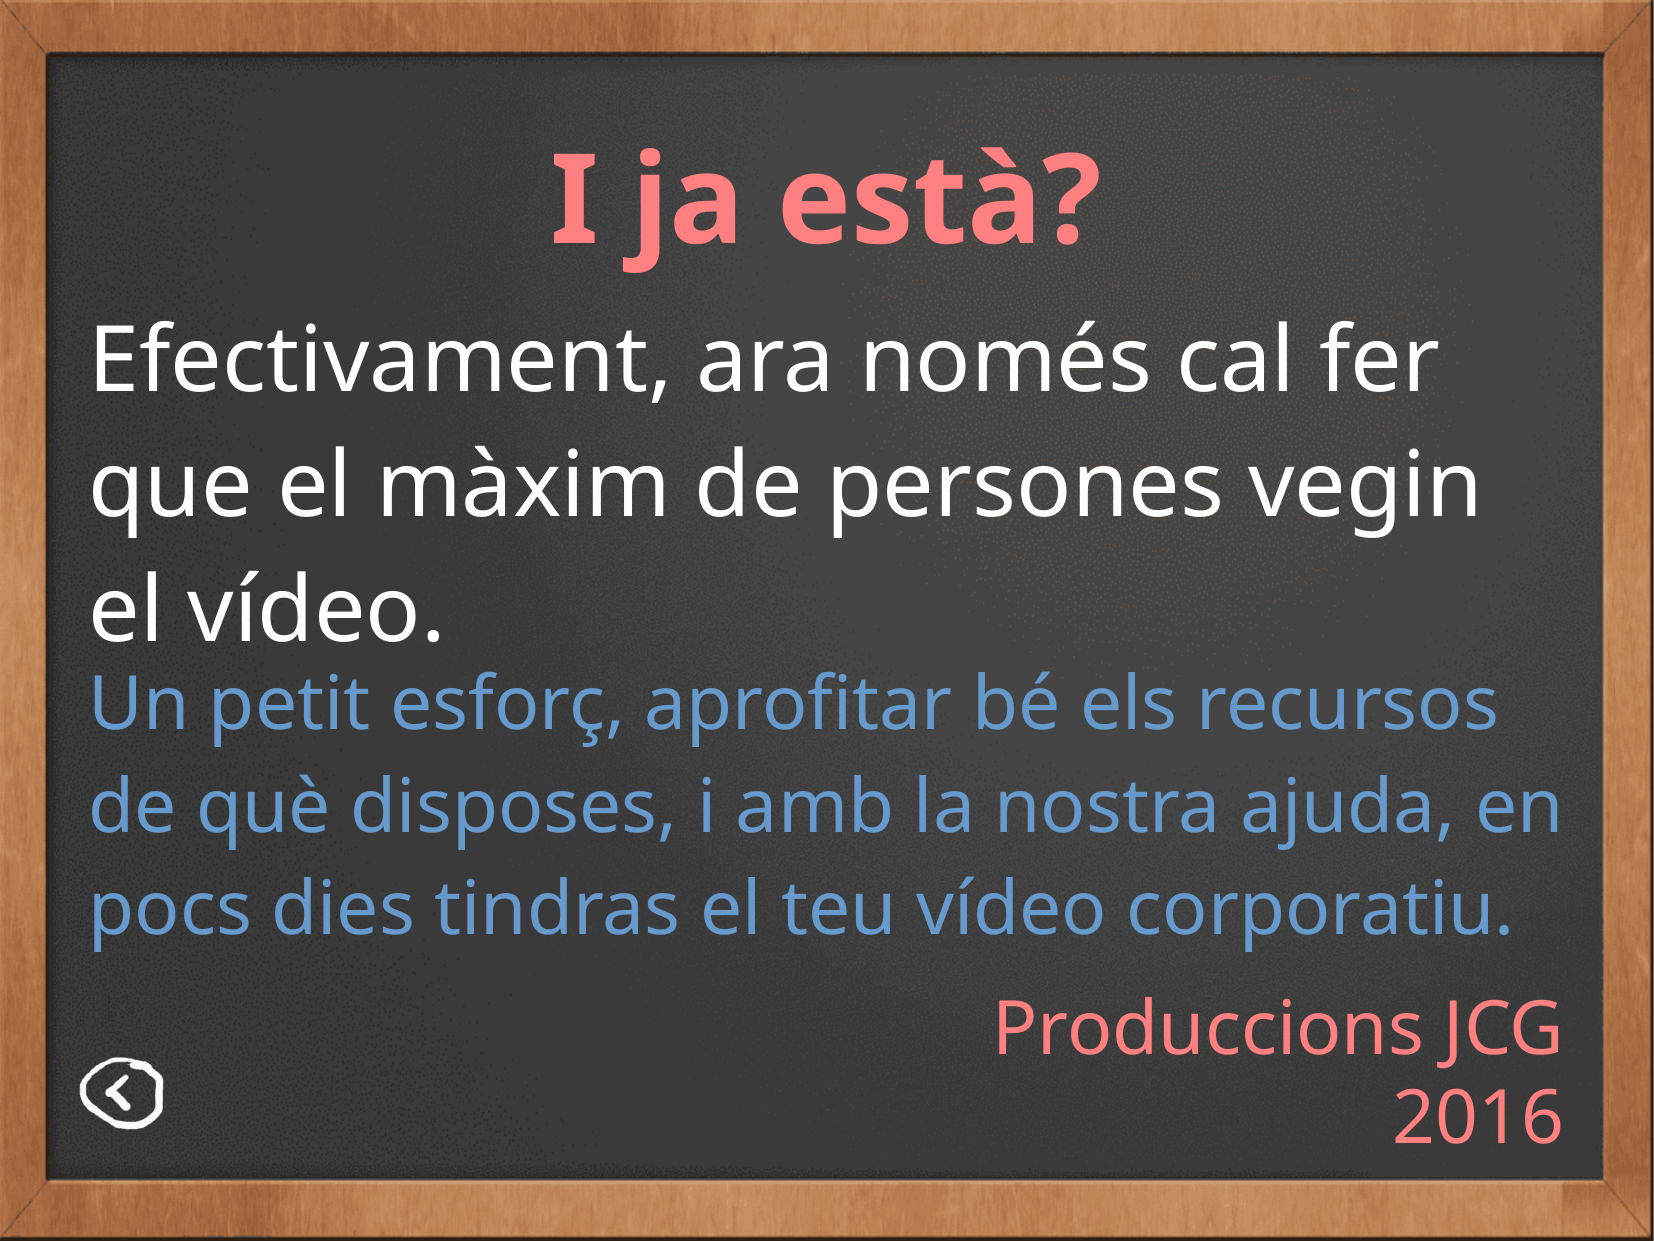

# I ja està?
Efectivament, ara només cal fer que el màxim de persones vegin el vídeo.
Un petit esforç, aprofitar bé els recursos de què disposes, i amb la nostra ajuda, en pocs dies tindras el teu vídeo corporatiu.
Produccions JCG
2016